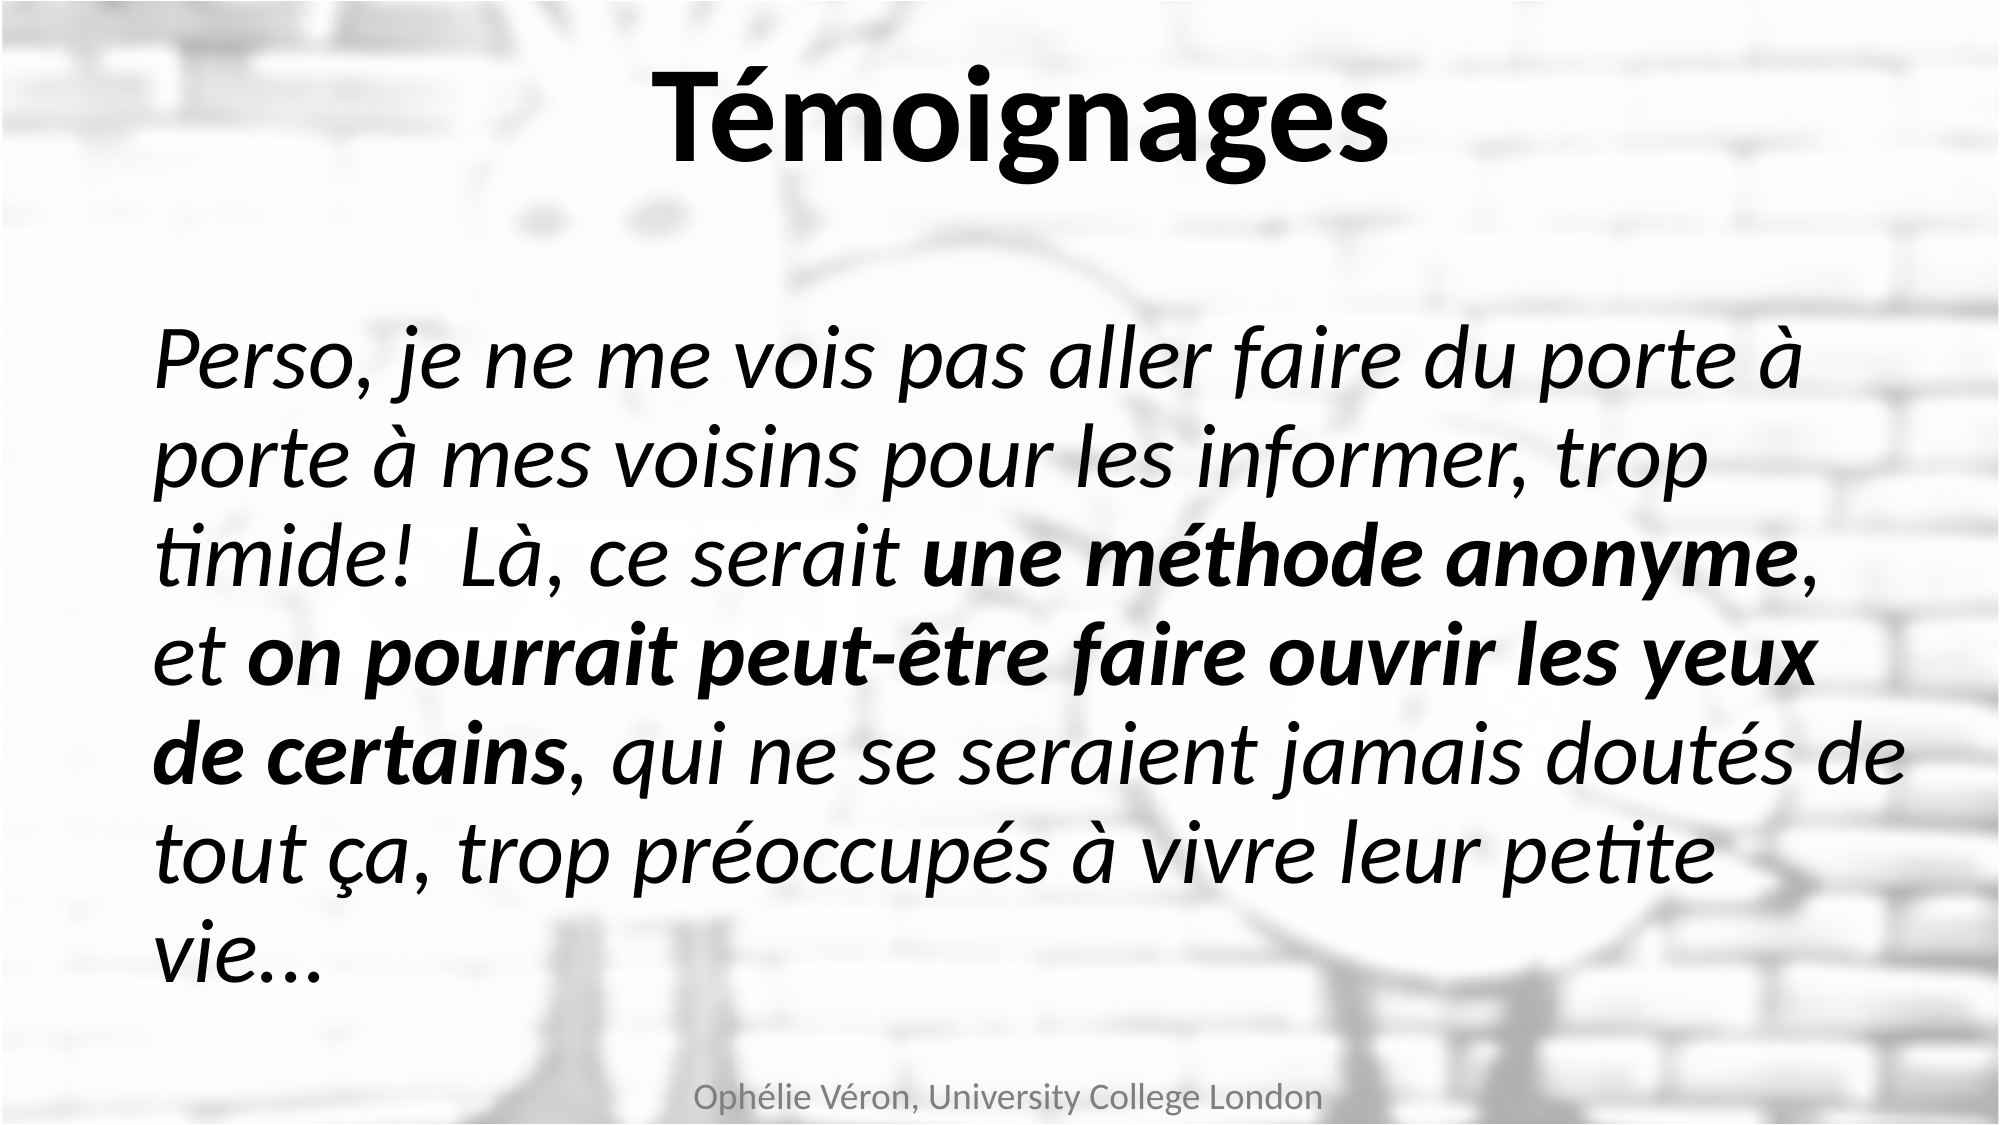

# Témoignages
Perso, je ne me vois pas aller faire du porte à porte à mes voisins pour les informer, trop timide!  Là, ce serait une méthode anonyme, et on pourrait peut-être faire ouvrir les yeux de certains, qui ne se seraient jamais doutés de tout ça, trop préoccupés à vivre leur petite vie...
Ophélie Véron, University College London